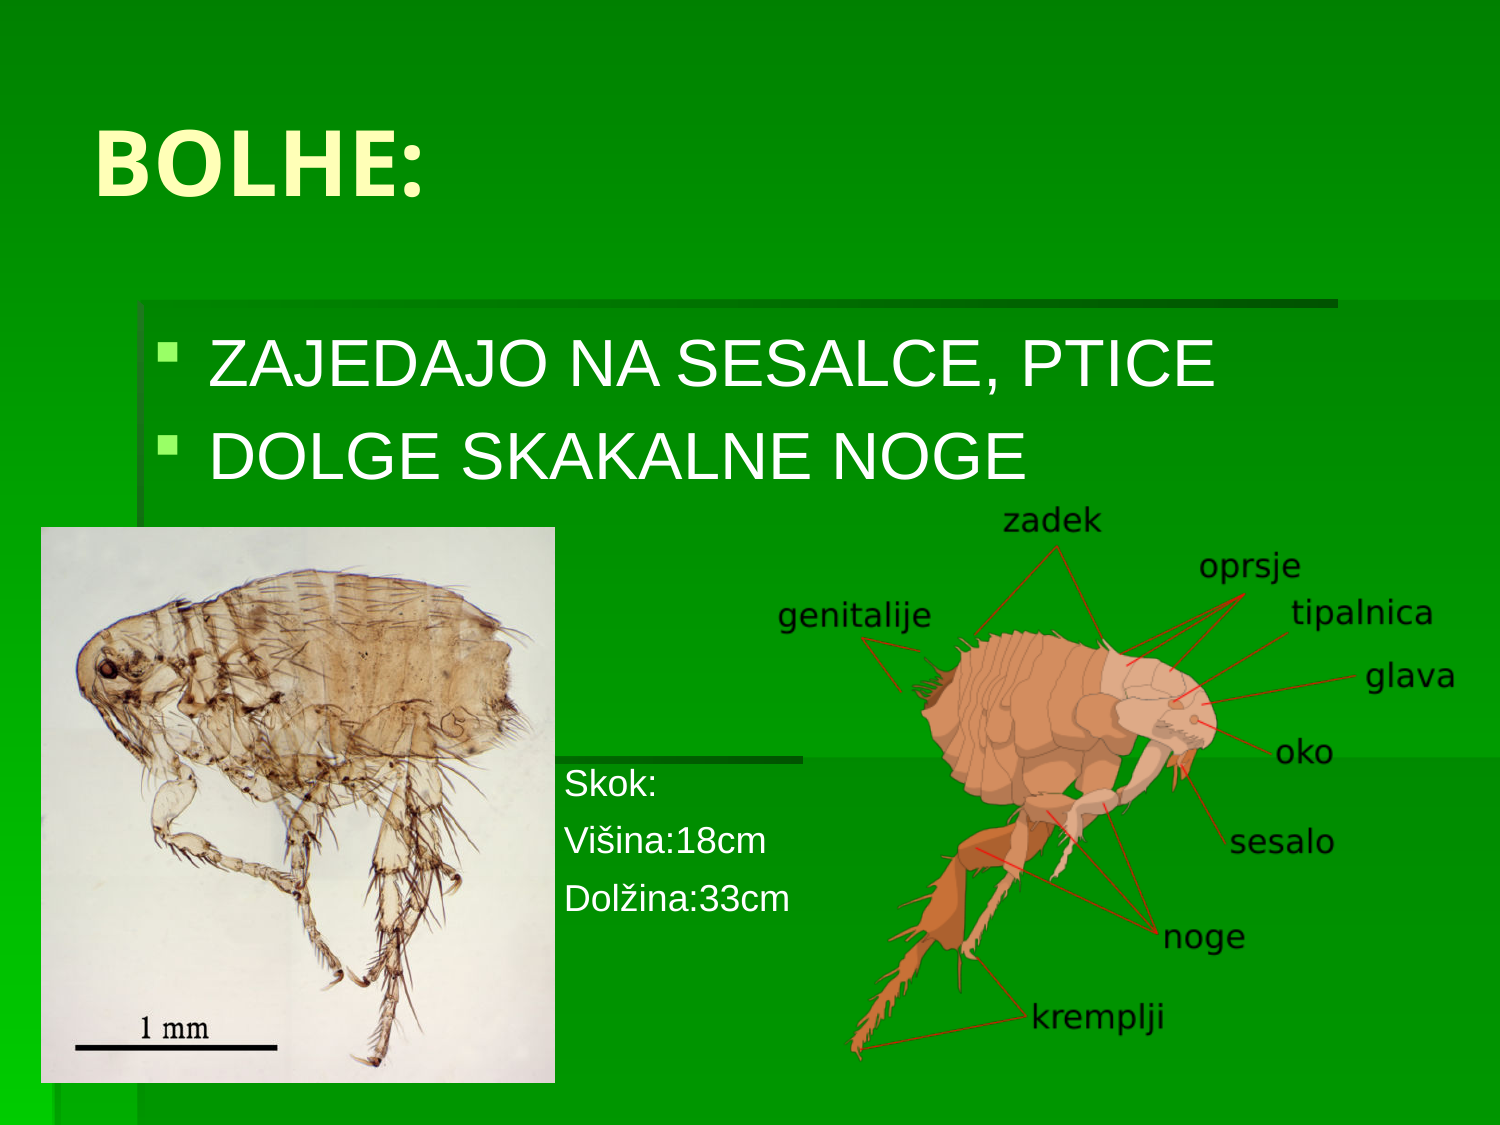

# BOLHE:
ZAJEDAJO NA SESALCE, PTICE
DOLGE SKAKALNE NOGE
Skok:
Višina:18cm
Dolžina:33cm